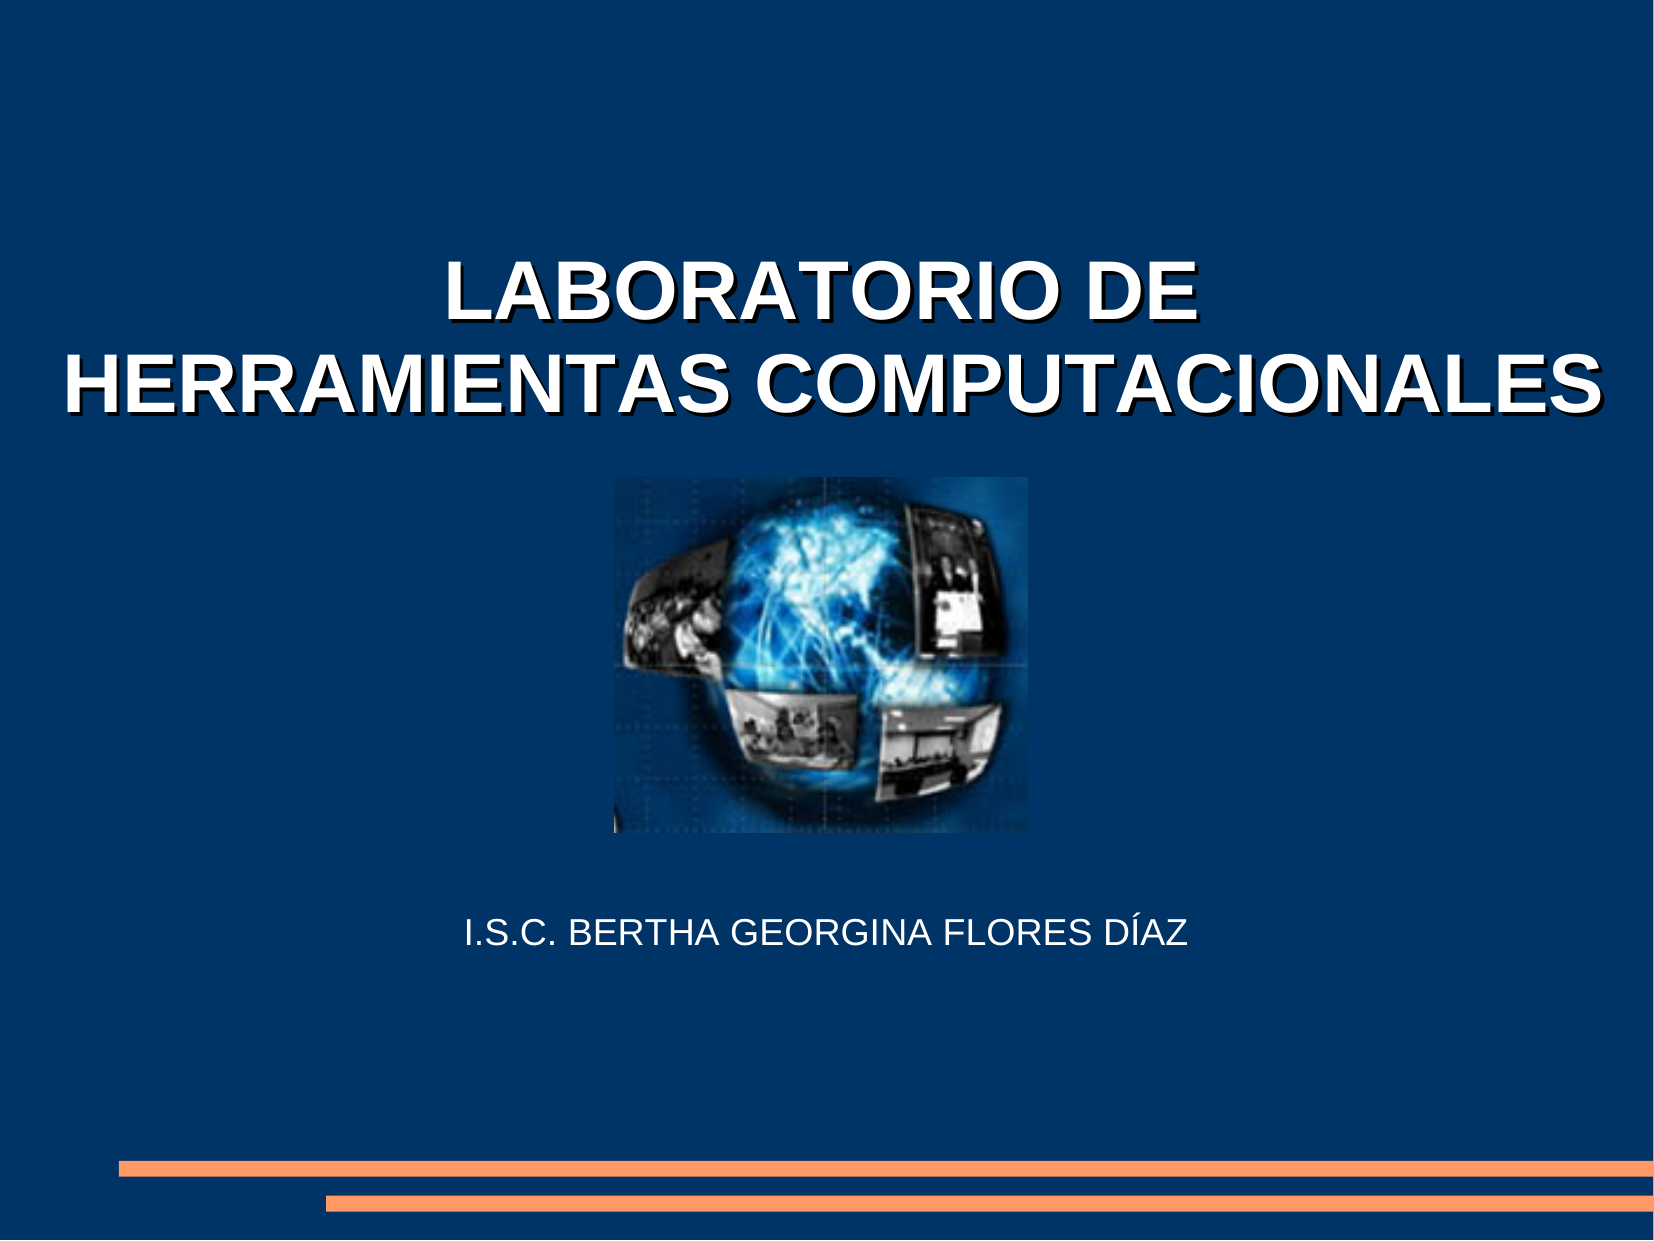

LABORATORIO DE
HERRAMIENTAS COMPUTACIONALES
I.S.C. BERTHA GEORGINA FLORES DÍAZ